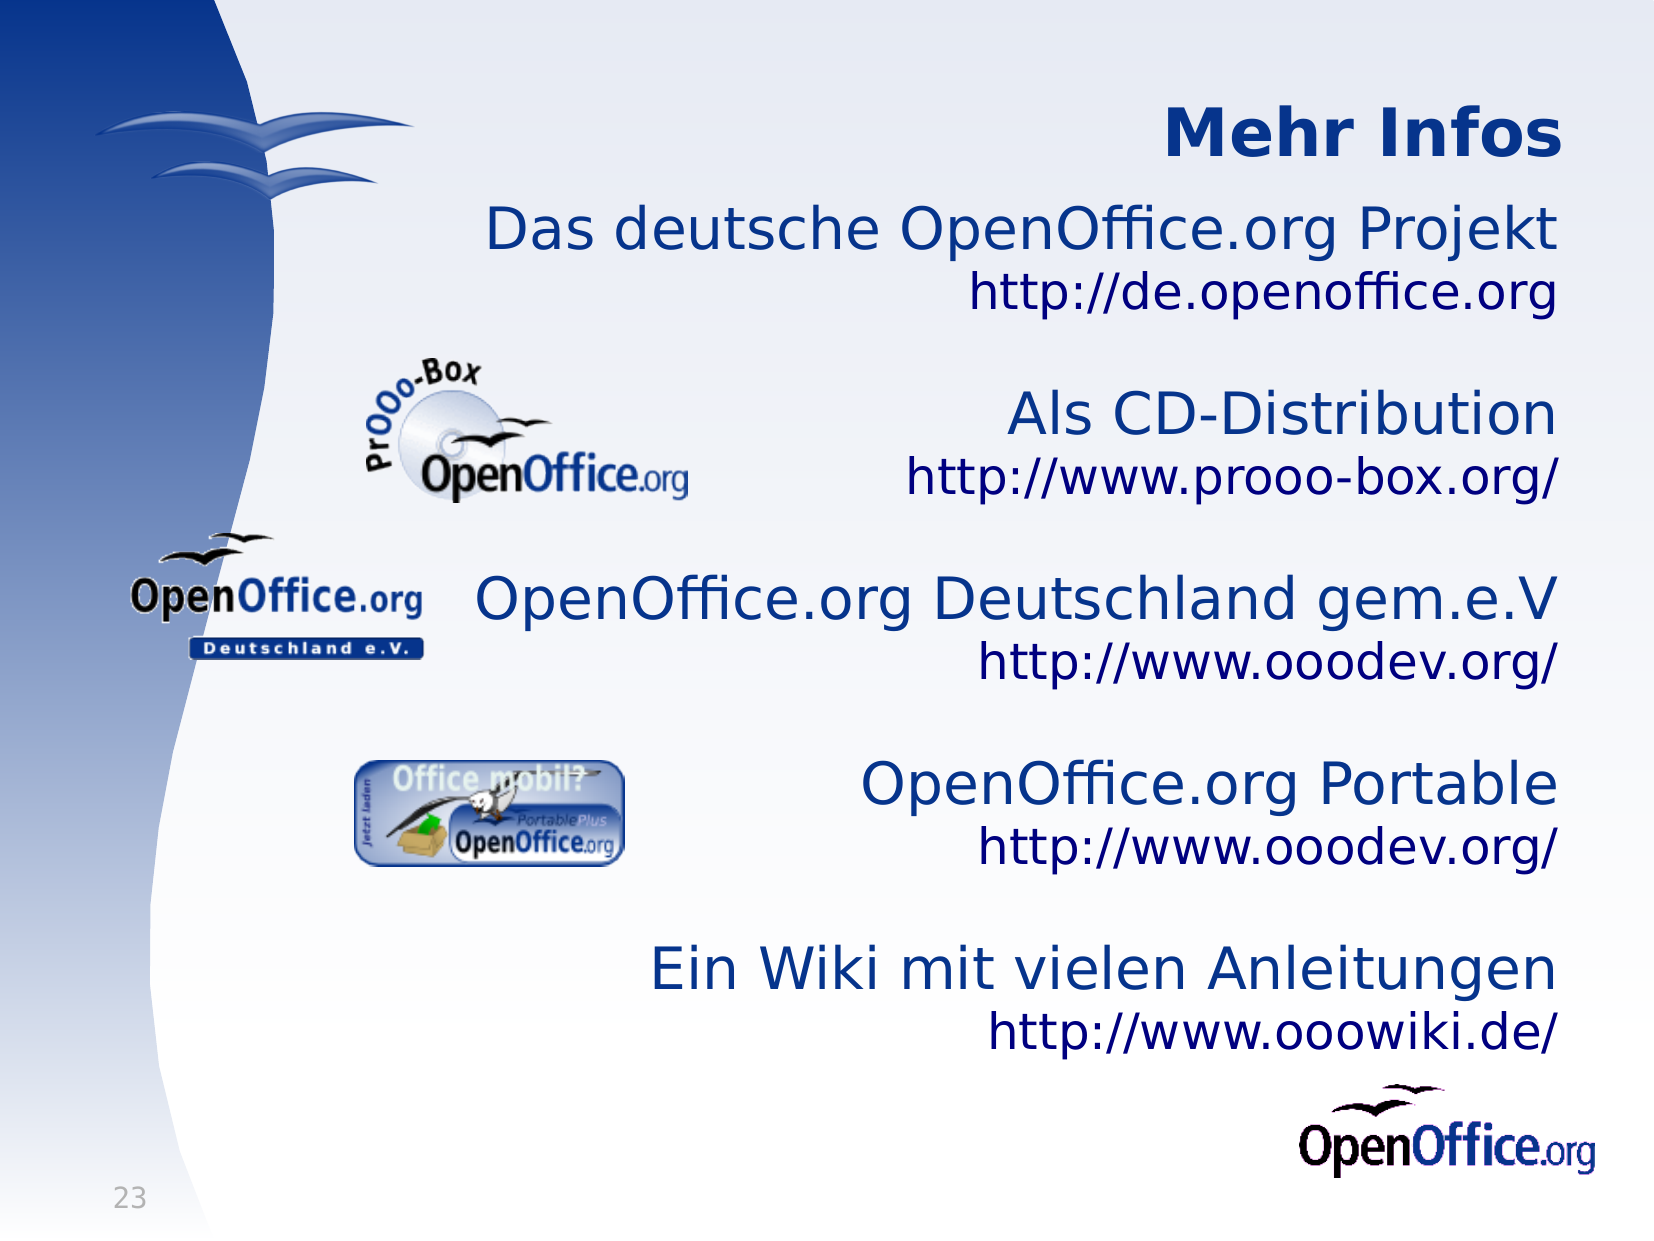

# Mehr Infos
Das deutsche OpenOffice.org Projekt
http://de.openoffice.org
Als CD-Distribution
http://www.prooo-box.org/
OpenOffice.org Deutschland gem.e.V
http://www.ooodev.org/
OpenOffice.org Portable
http://www.ooodev.org/
Ein Wiki mit vielen Anleitungen
http://www.ooowiki.de/
23